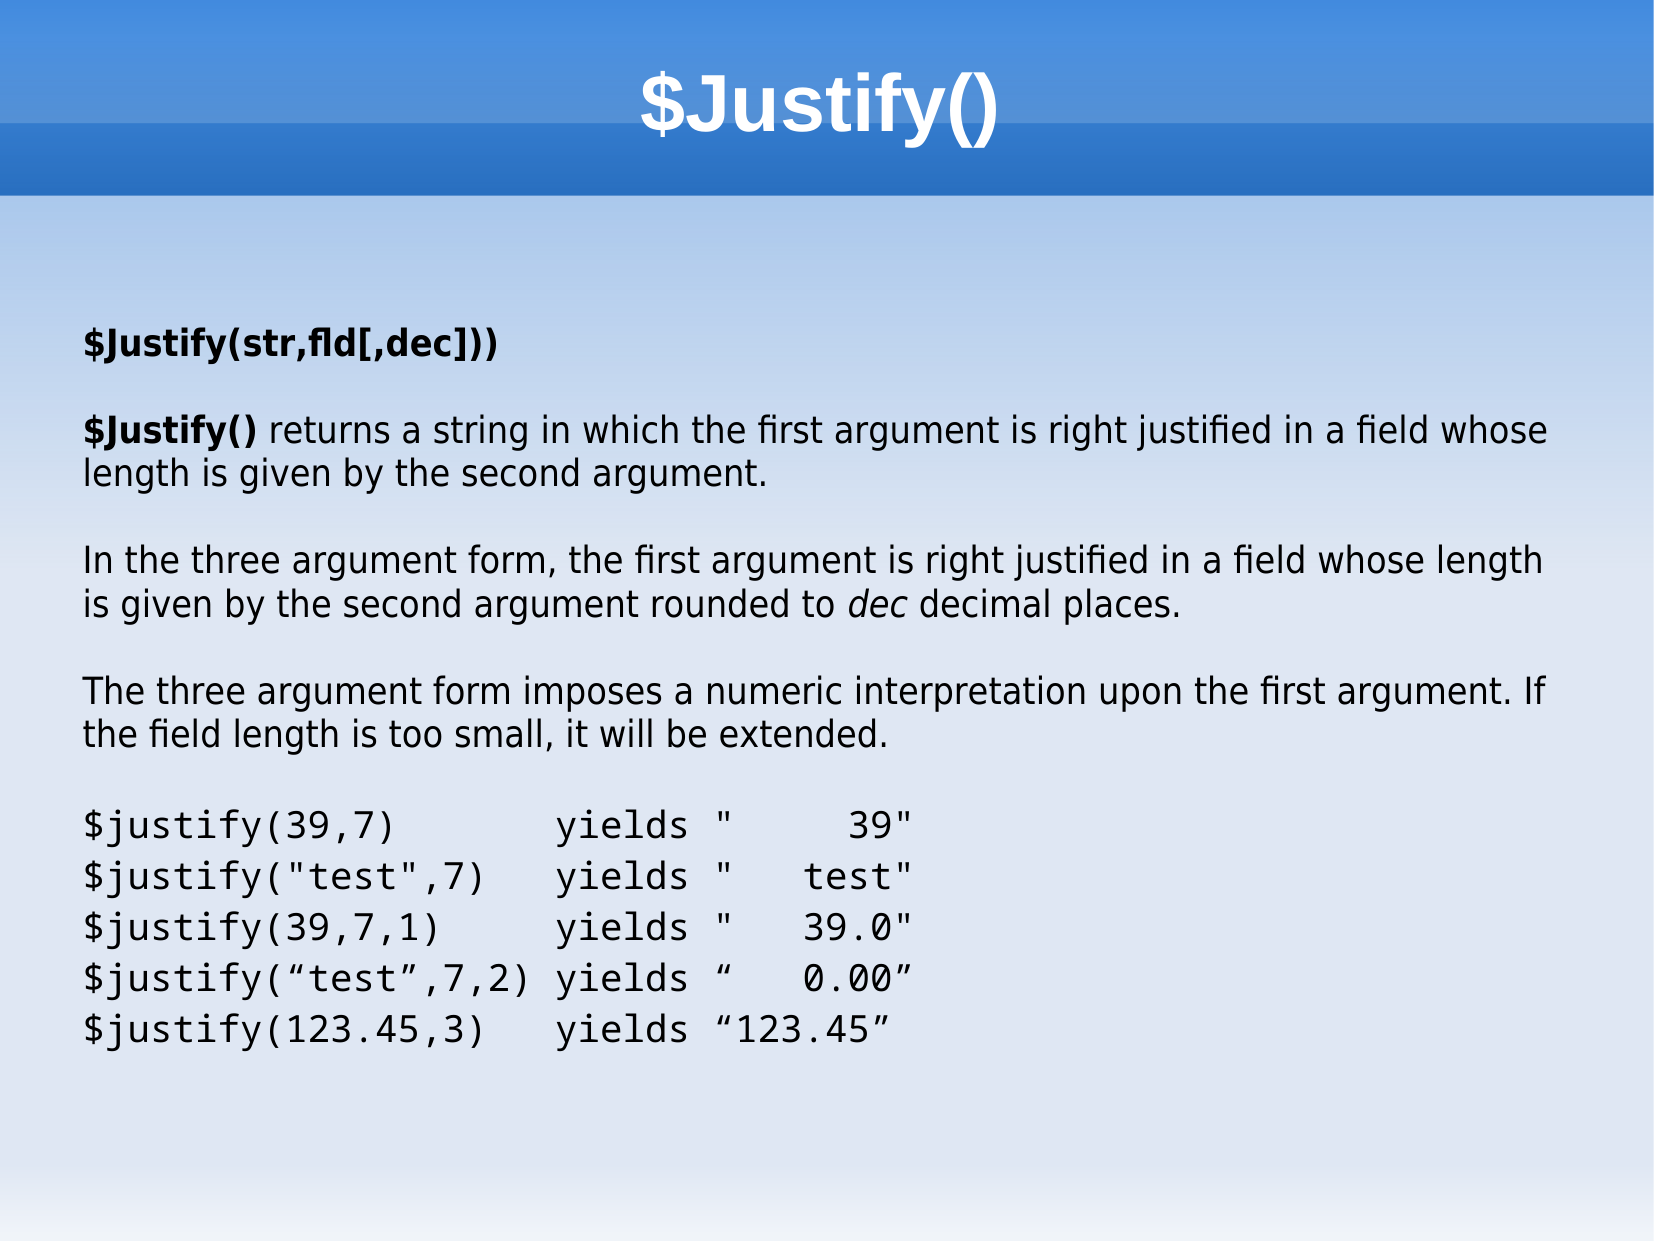

# $Justify()
$Justify(str,fld[,dec]))
$Justify() returns a string in which the first argument is right justified in a field whose length is given by the second argument.
In the three argument form, the first argument is right justified in a field whose length is given by the second argument rounded to dec decimal places.
The three argument form imposes a numeric interpretation upon the first argument. If the field length is too small, it will be extended.
$justify(39,7) yields " 39"
$justify("test",7) yields " test"
$justify(39,7,1) yields " 39.0"
$justify(“test”,7,2) yields “ 0.00”
$justify(123.45,3) yields “123.45”